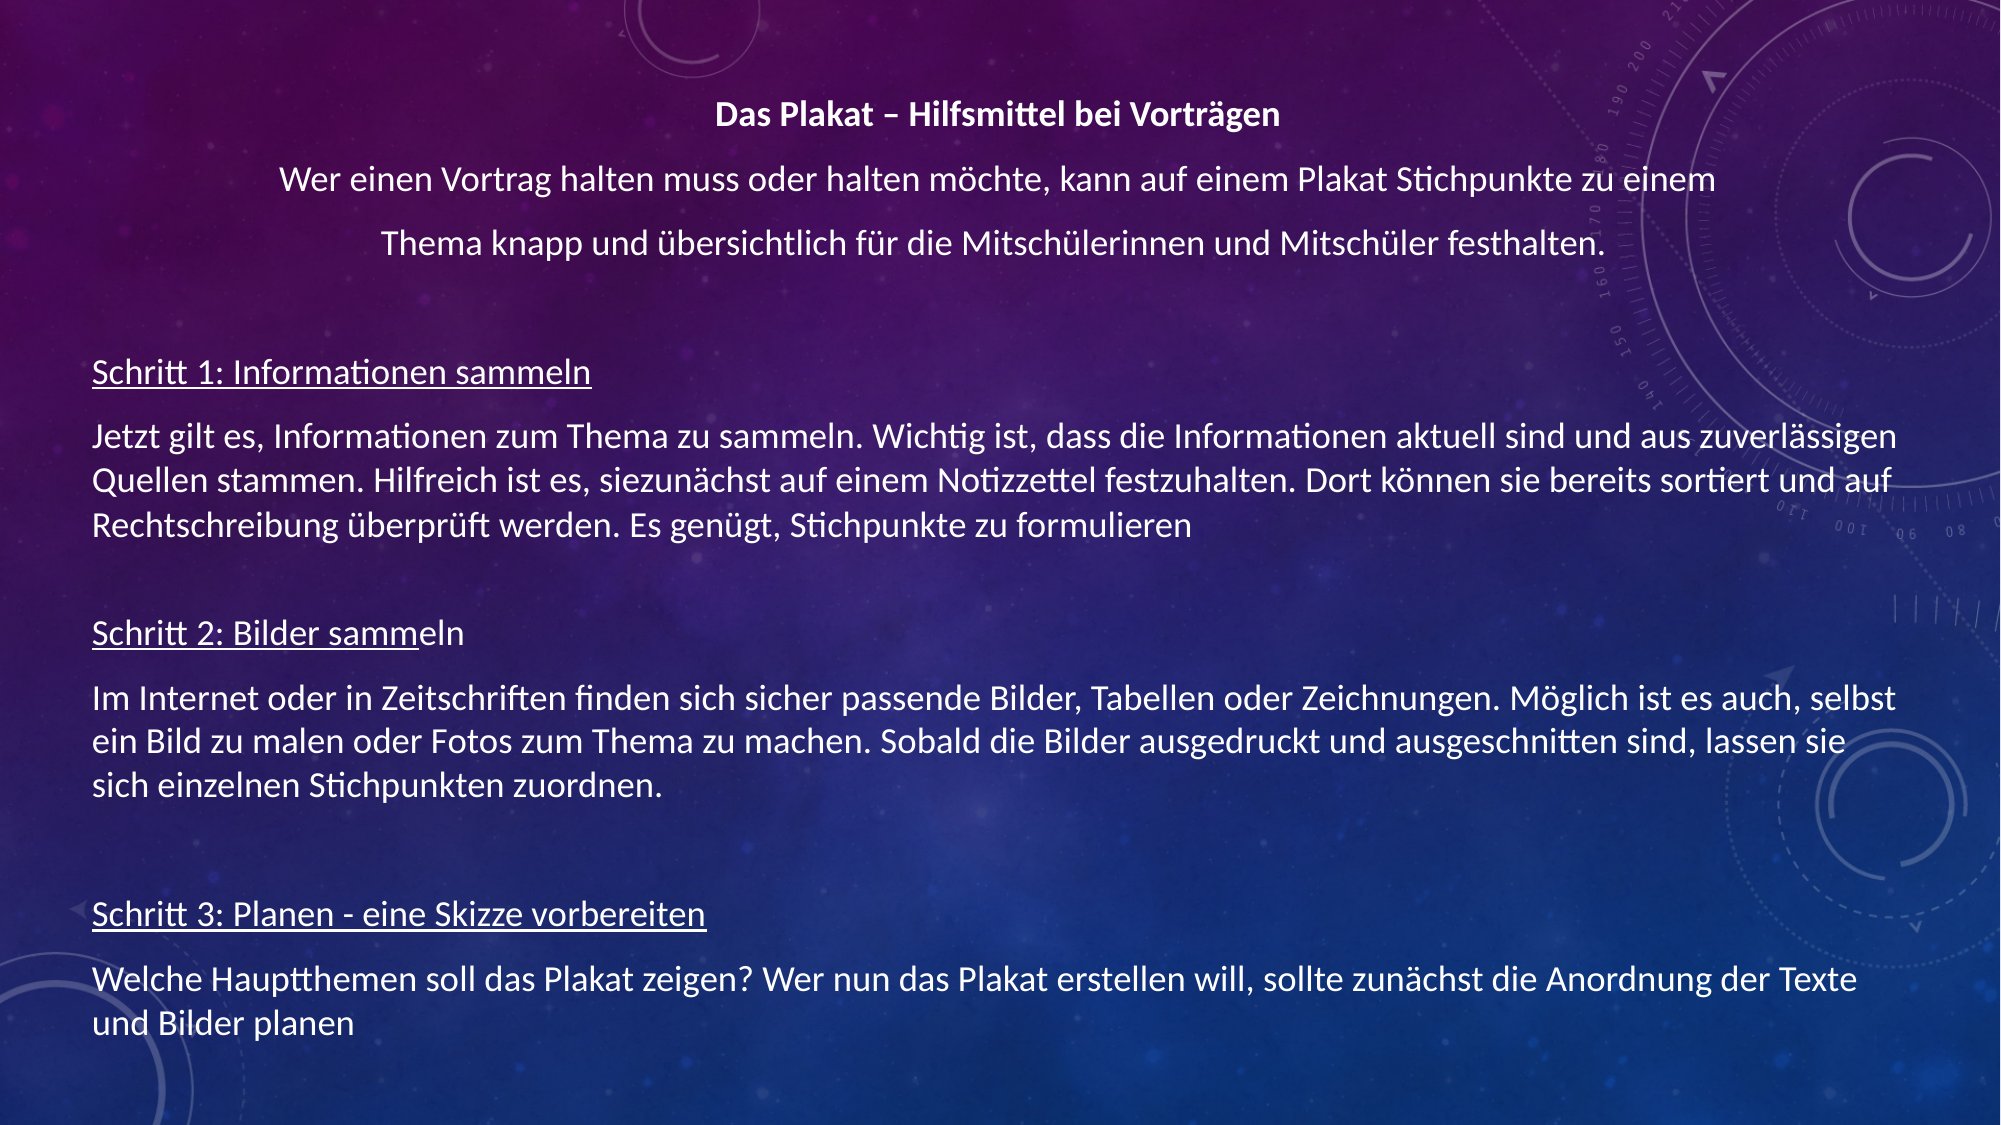

# Das Plakat – Hilfsmittel bei Vorträgen
Wer einen Vortrag halten muss oder halten möchte, kann auf einem Plakat Stichpunkte zu einem
Thema knapp und übersichtlich für die Mitschülerinnen und Mitschüler festhalten.
Schritt 1: Informationen sammeln
Jetzt gilt es, Informationen zum Thema zu sammeln. Wichtig ist, dass die Informationen aktuell sind und aus zuverlässigen Quellen stammen. Hilfreich ist es, siezunächst auf einem Notizzettel festzuhalten. Dort können sie bereits sortiert und auf Rechtschreibung überprüft werden. Es genügt, Stichpunkte zu formulieren
Schritt 2: Bilder sammeln
Im Internet oder in Zeitschriften finden sich sicher passende Bilder, Tabellen oder Zeichnungen. Möglich ist es auch, selbst ein Bild zu malen oder Fotos zum Thema zu machen. Sobald die Bilder ausgedruckt und ausgeschnitten sind, lassen sie sich einzelnen Stichpunkten zuordnen.
Schritt 3: Planen - eine Skizze vorbereiten
Welche Hauptthemen soll das Plakat zeigen? Wer nun das Plakat erstellen will, sollte zunächst die Anordnung der Texte und Bilder planen